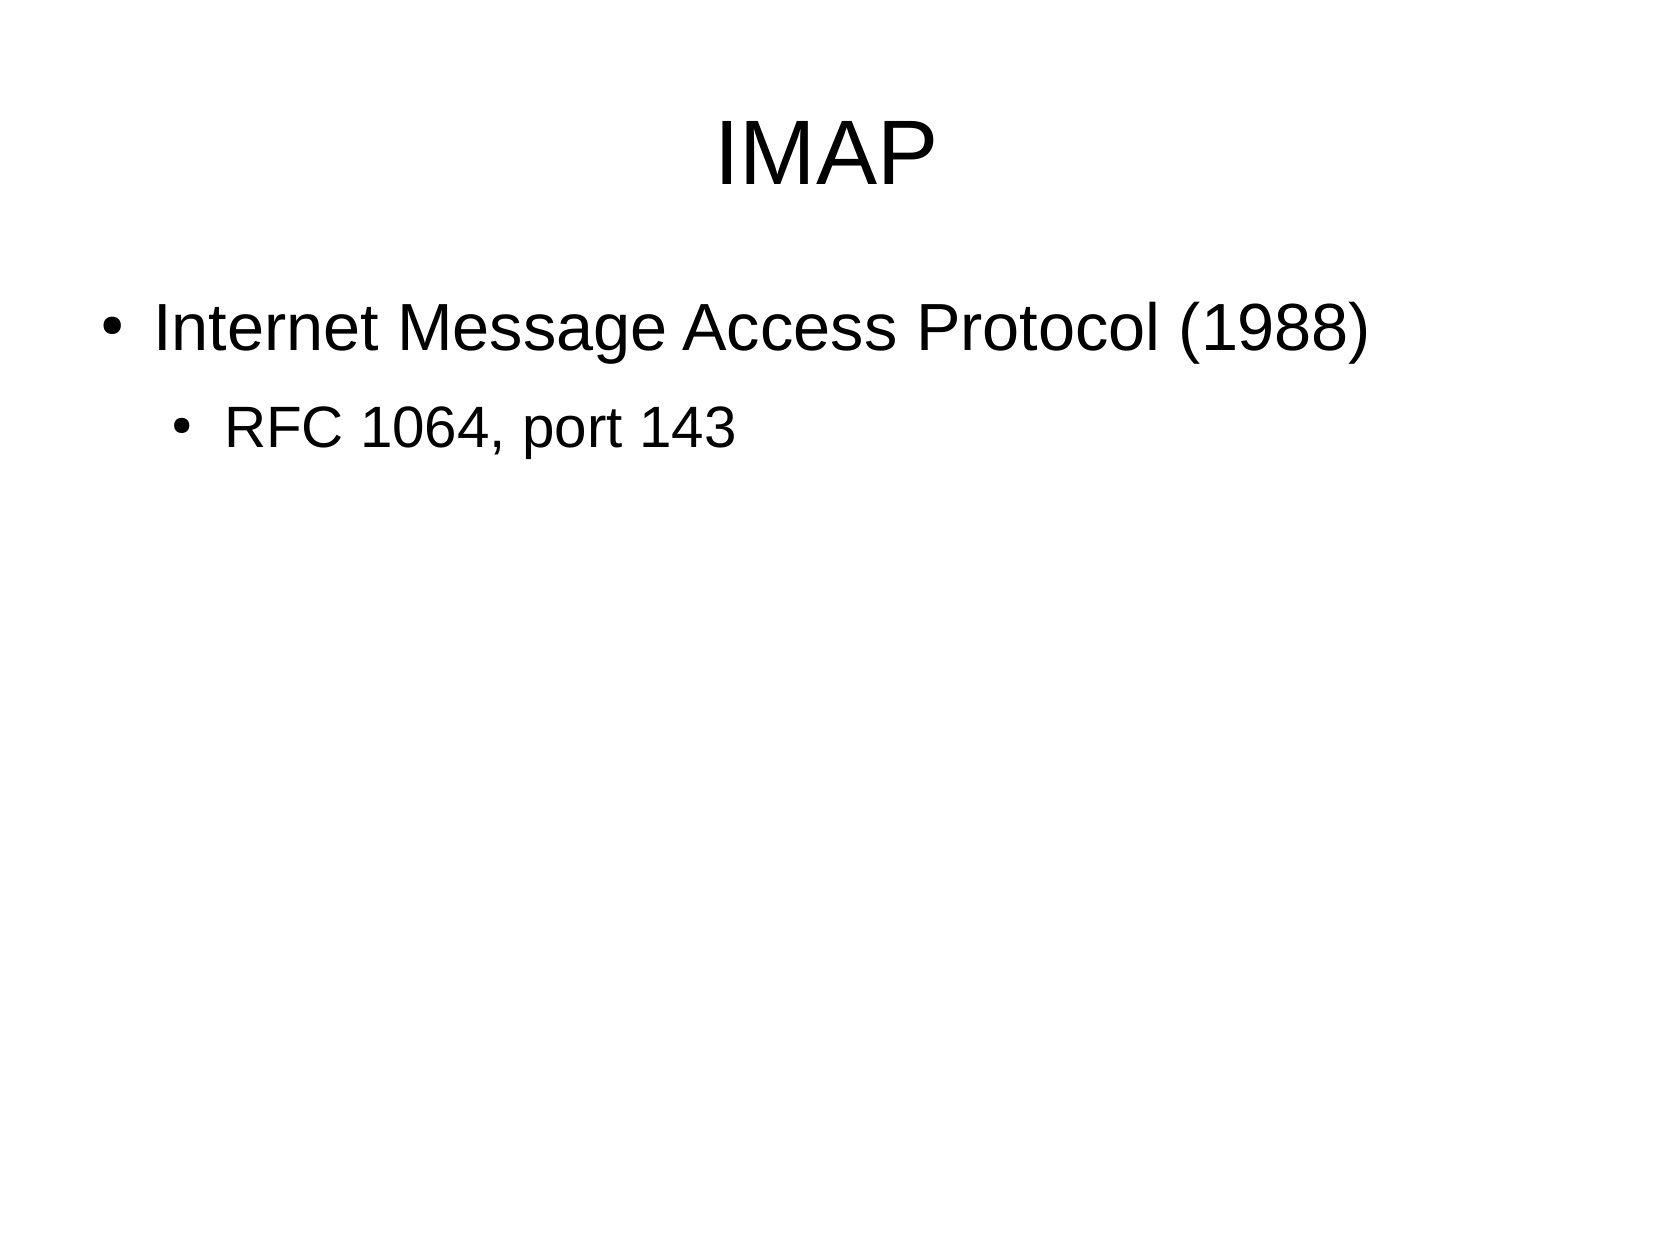

# IMAP
Internet Message Access Protocol (1988)
RFC 1064, port 143